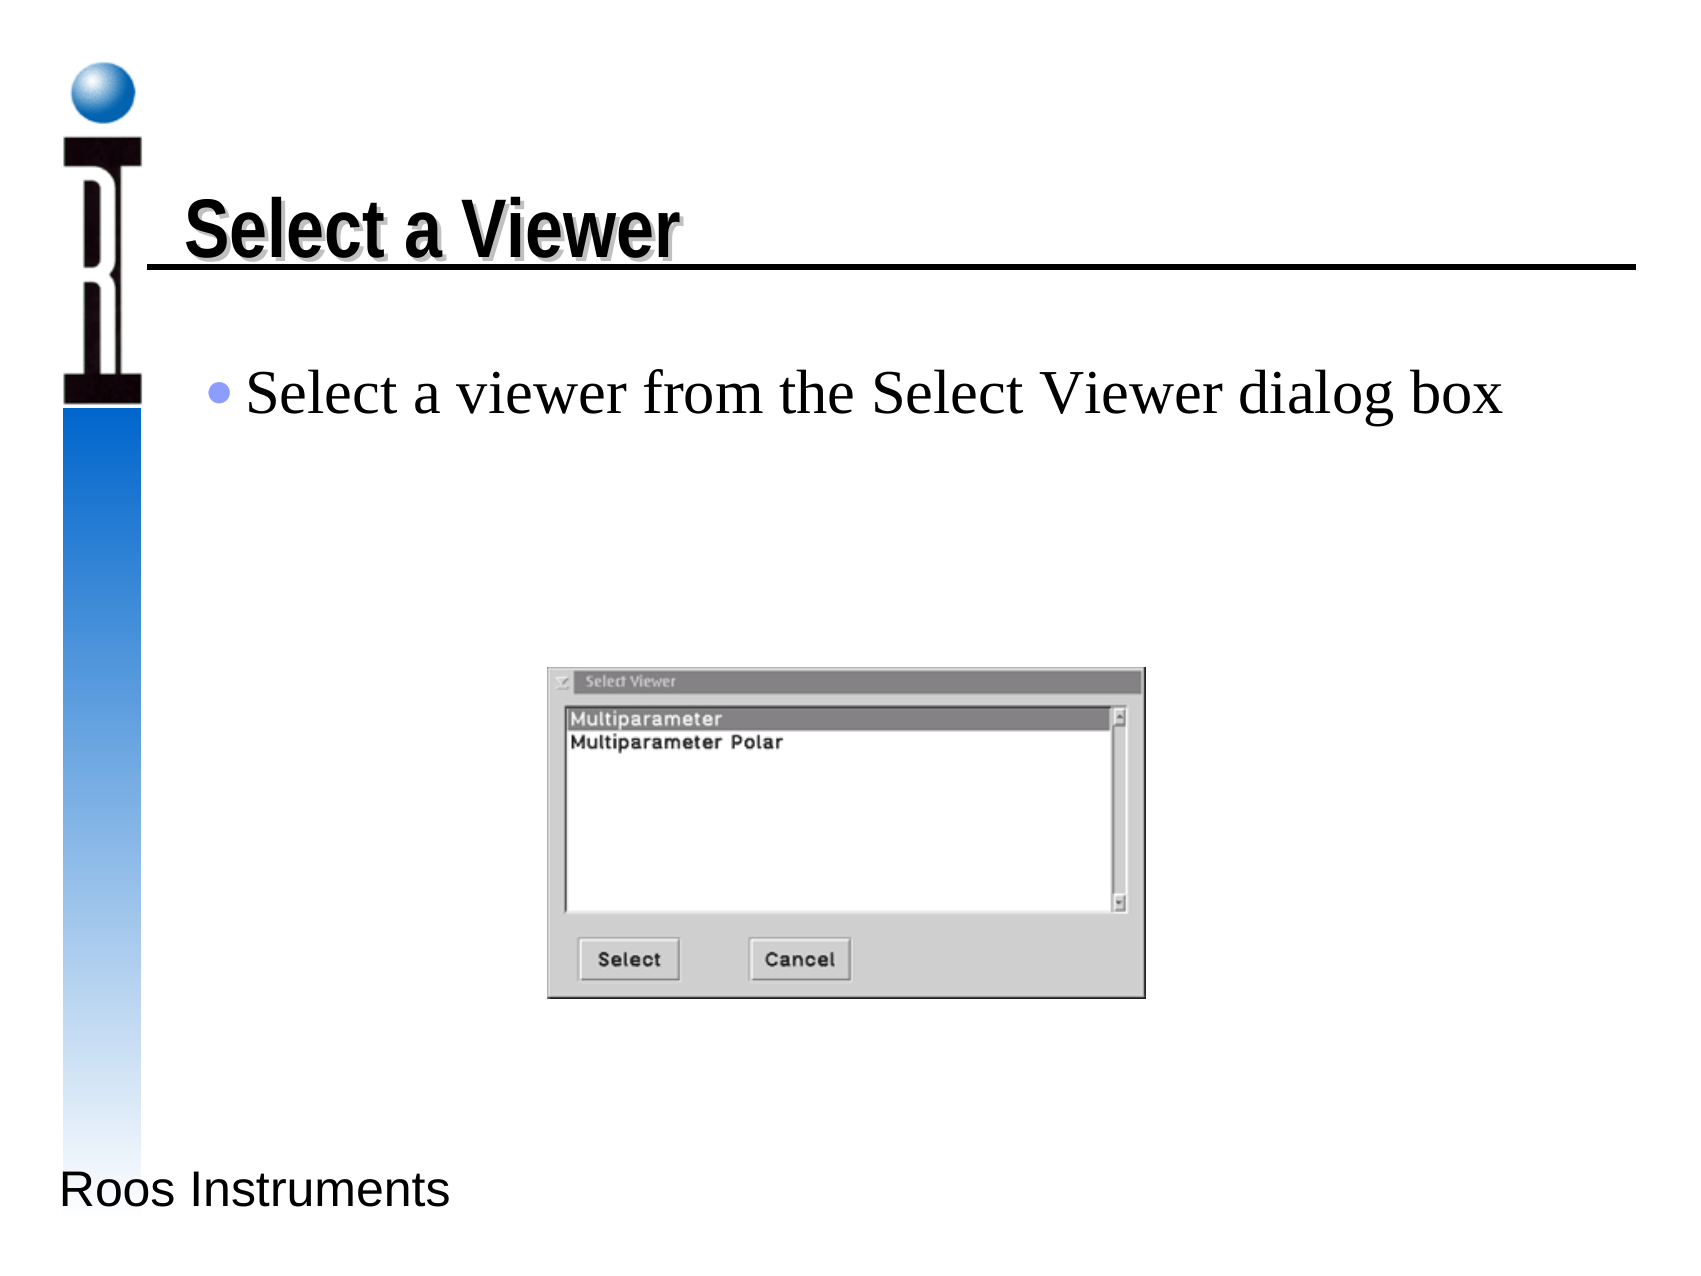

Select a Viewer
Select a viewer from the Select Viewer dialog box